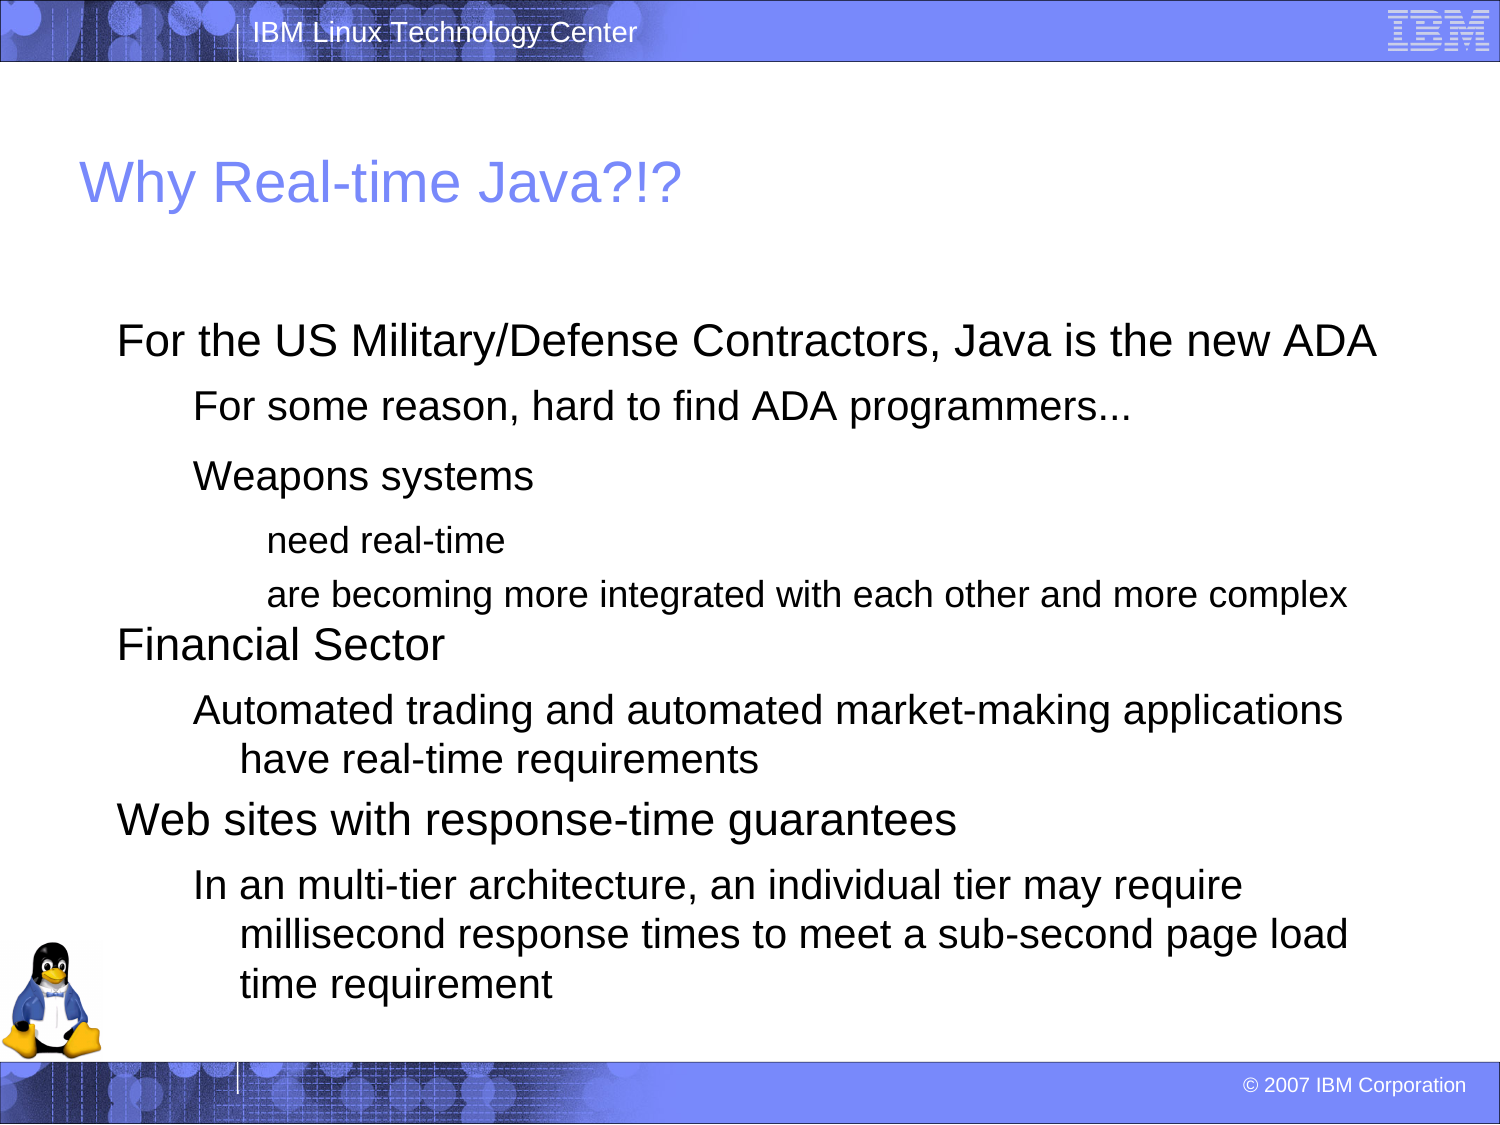

# Why Real-time Java?!?
For the US Military/Defense Contractors, Java is the new ADA
For some reason, hard to find ADA programmers...
Weapons systems
need real-time
are becoming more integrated with each other and more complex
Financial Sector
Automated trading and automated market-making applications have real-time requirements
Web sites with response-time guarantees
In an multi-tier architecture, an individual tier may require millisecond response times to meet a sub-second page load time requirement